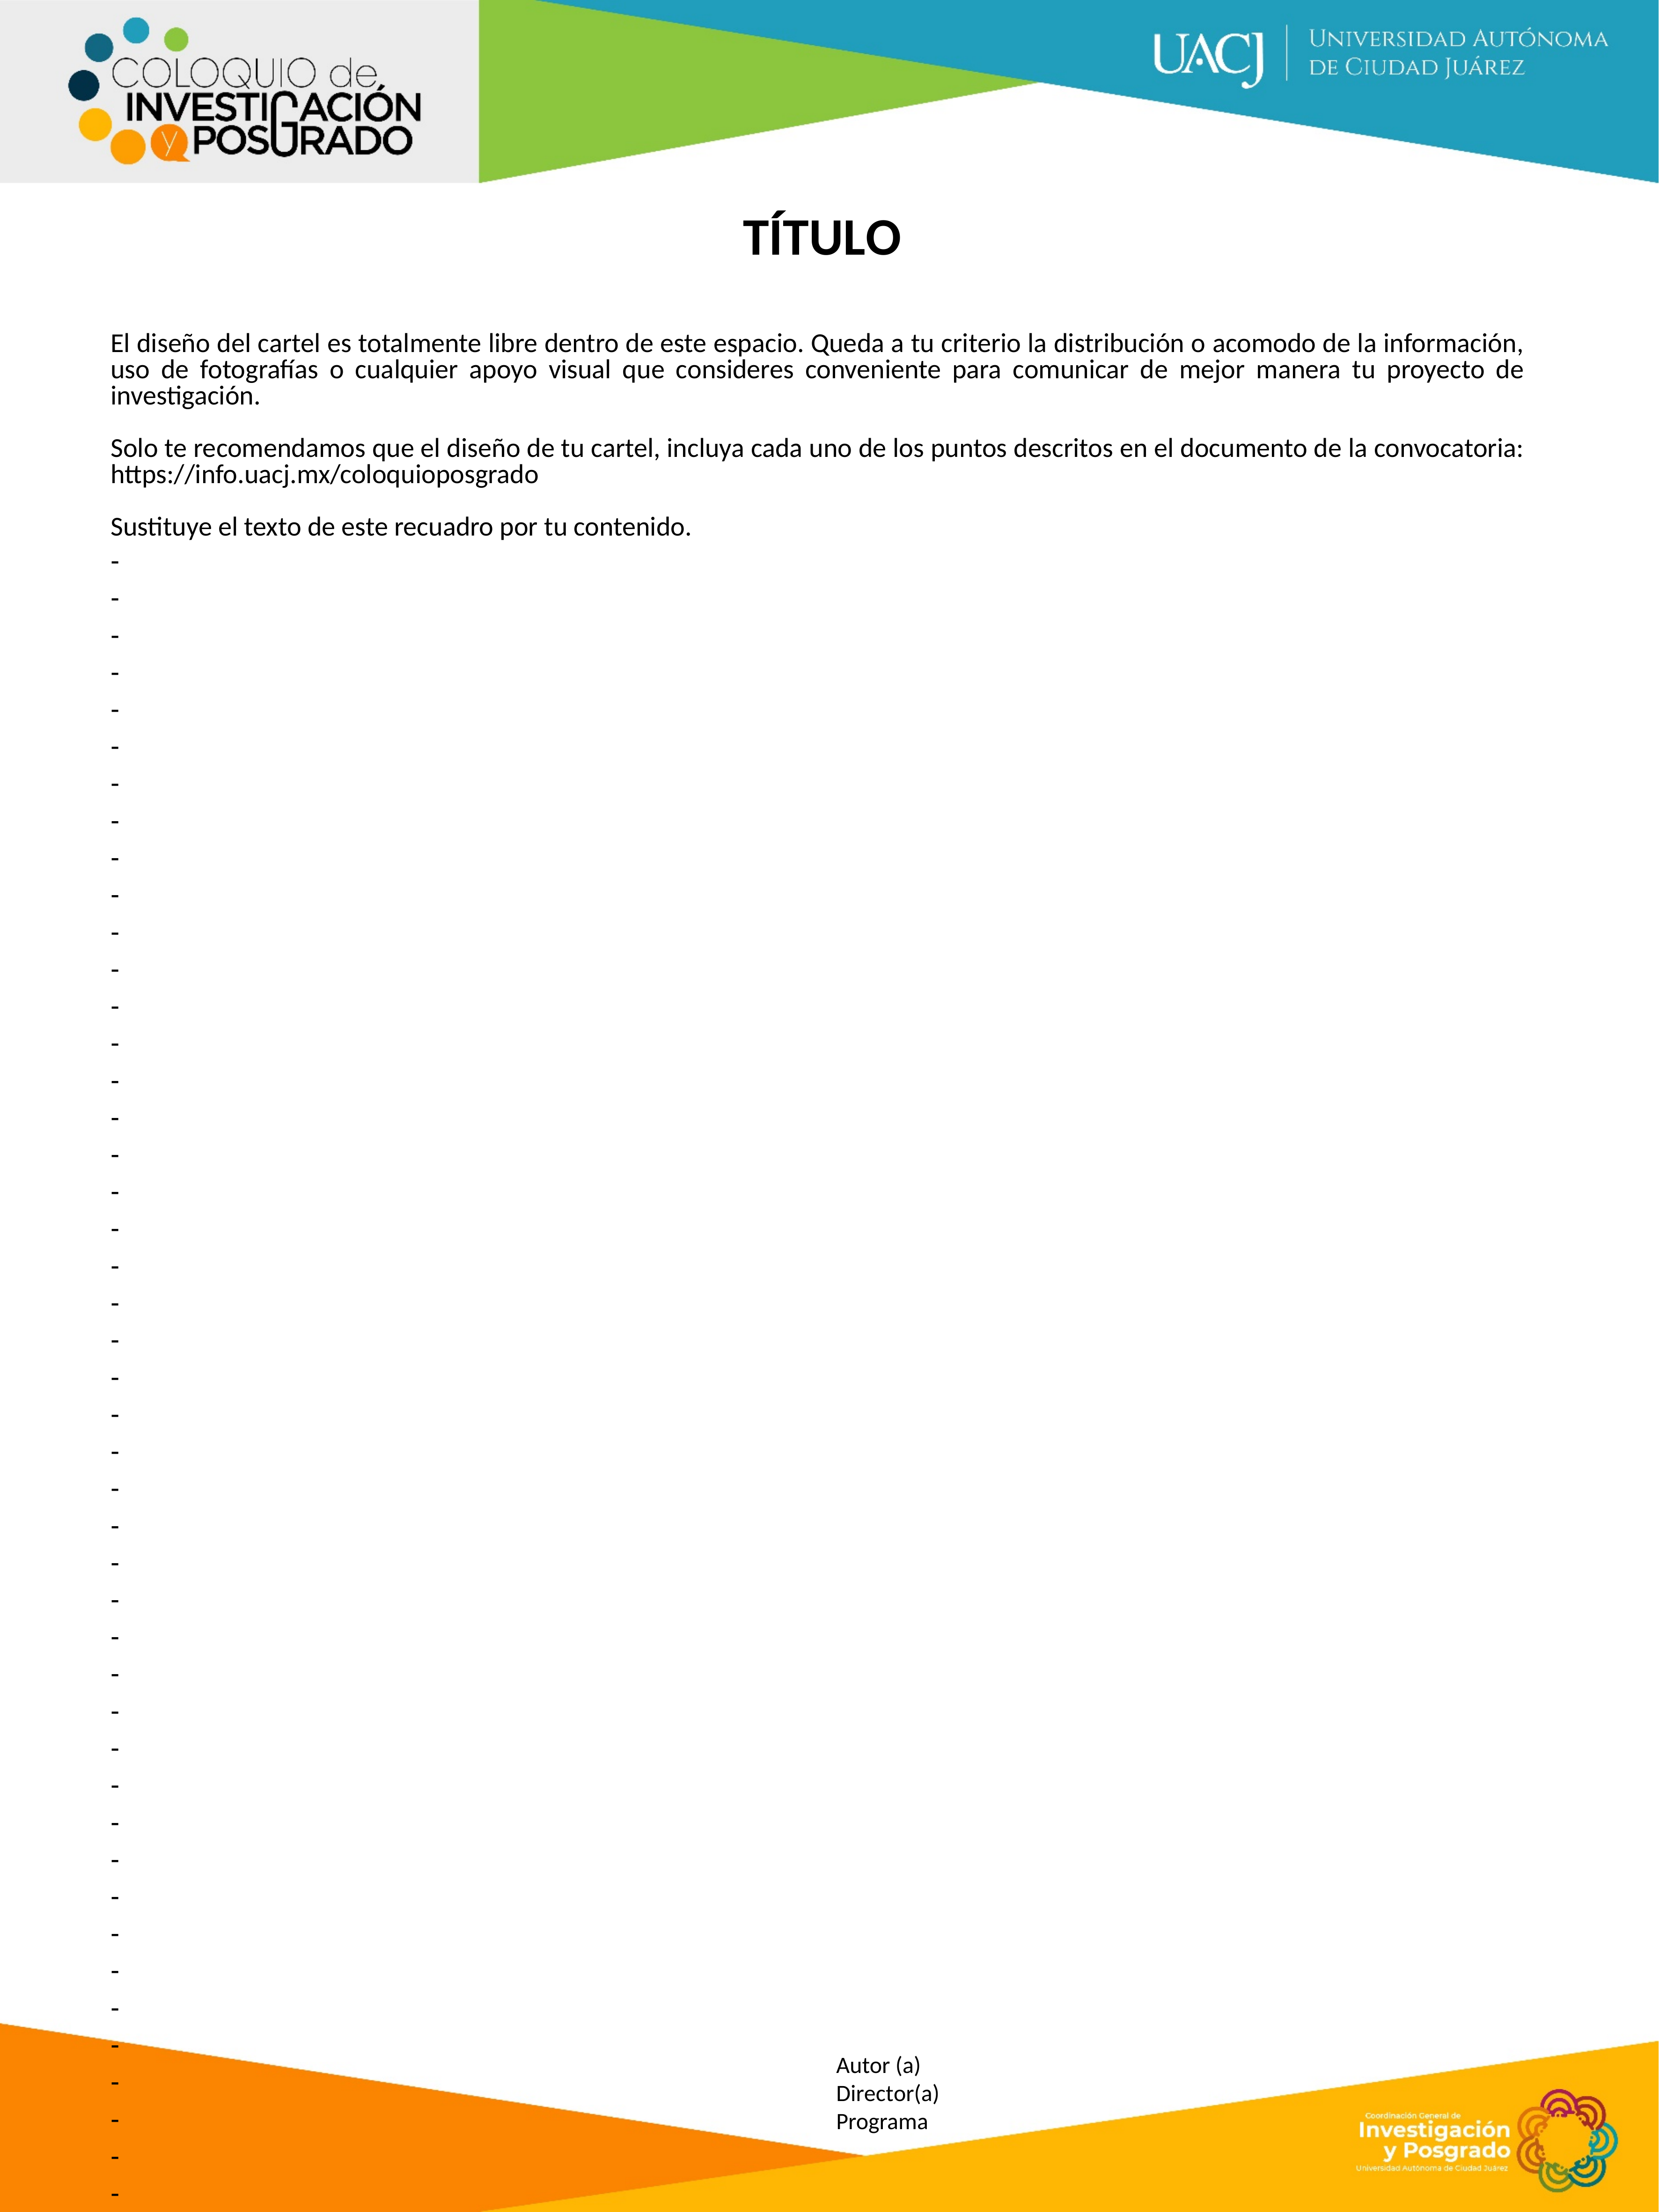

TÍTULO
El diseño del cartel es totalmente libre dentro de este espacio. Queda a tu criterio la distribución o acomodo de la información, uso de fotografías o cualquier apoyo visual que consideres conveniente para comunicar de mejor manera tu proyecto de investigación.
Solo te recomendamos que el diseño de tu cartel, incluya cada uno de los puntos descritos en el documento de la convocatoria: https://info.uacj.mx/coloquioposgrado
Sustituye el texto de este recuadro por tu contenido.
Dudas o mayores informes:
656 688 21 00, ext. 2996
Autor (a)
Director(a)
Programa